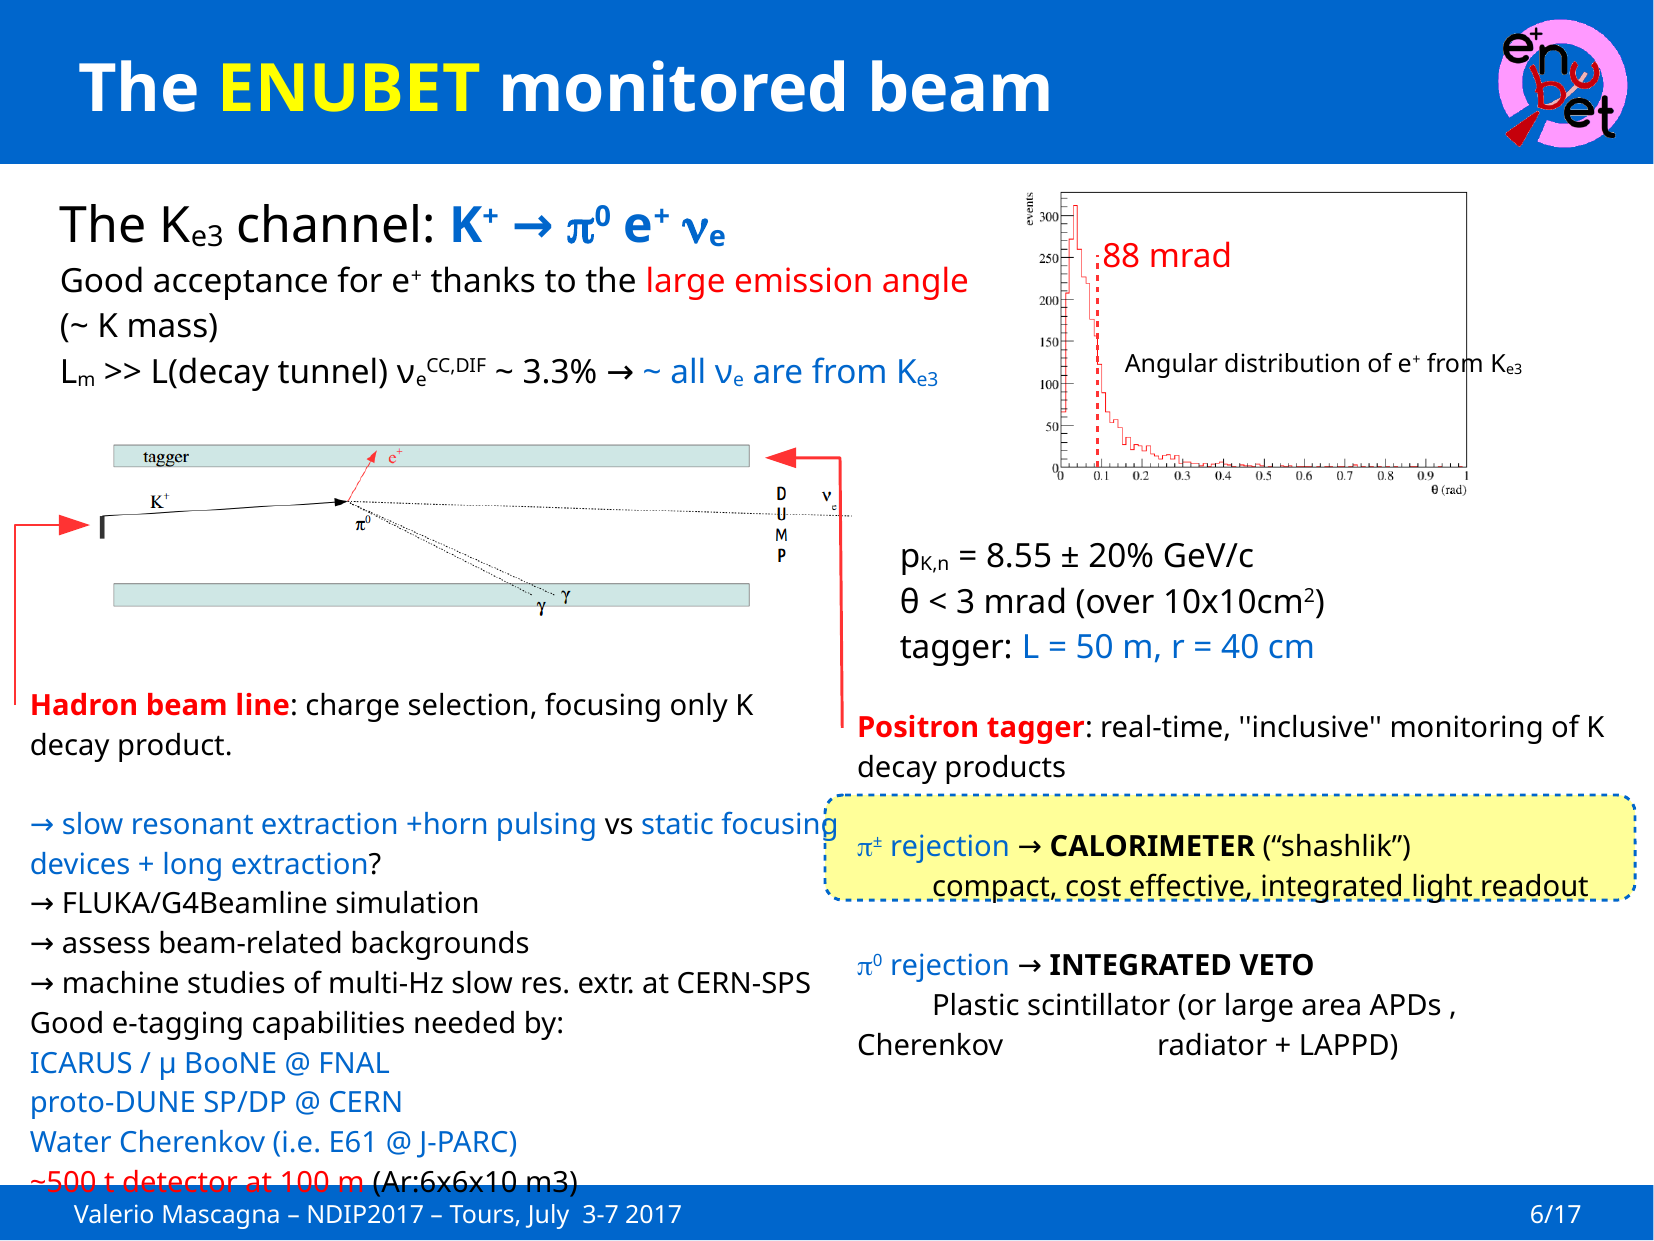

The ENUBET monitored beam
The Ke3 channel: K+ → p0 e+ ne
Good acceptance for e+ thanks to the large emission angle
(~ K mass)
Lm >> L(decay tunnel) νeCC,DIF ~ 3.3% → ~ all νe are from Ke3
88 mrad
Angular distribution of e+ from Ke3
pK,n = 8.55 ± 20% GeV/c
θ < 3 mrad (over 10x10cm2)
tagger: L = 50 m, r = 40 cm
Hadron beam line: charge selection, focusing only K decay product.
→ slow resonant extraction +horn pulsing vs static focusing devices + long extraction?
→ FLUKA/G4Beamline simulation
→ assess beam-related backgrounds
→ machine studies of multi-Hz slow res. extr. at CERN-SPS
Good e-tagging capabilities needed by:
ICARUS / μ BooNE @ FNAL
proto-DUNE SP/DP @ CERN
Water Cherenkov (i.e. E61 @ J-PARC)
~500 t detector at 100 m (Ar:6x6x10 m3)
Positron tagger: real-time, ''inclusive'' monitoring of K decay products
p± rejection → CALORIMETER (“shashlik”)
	compact, cost effective, integrated light readout
p0 rejection → INTEGRATED VETO
	Plastic scintillator (or large area APDs , Cherenkov 		radiator + LAPPD)
d
6